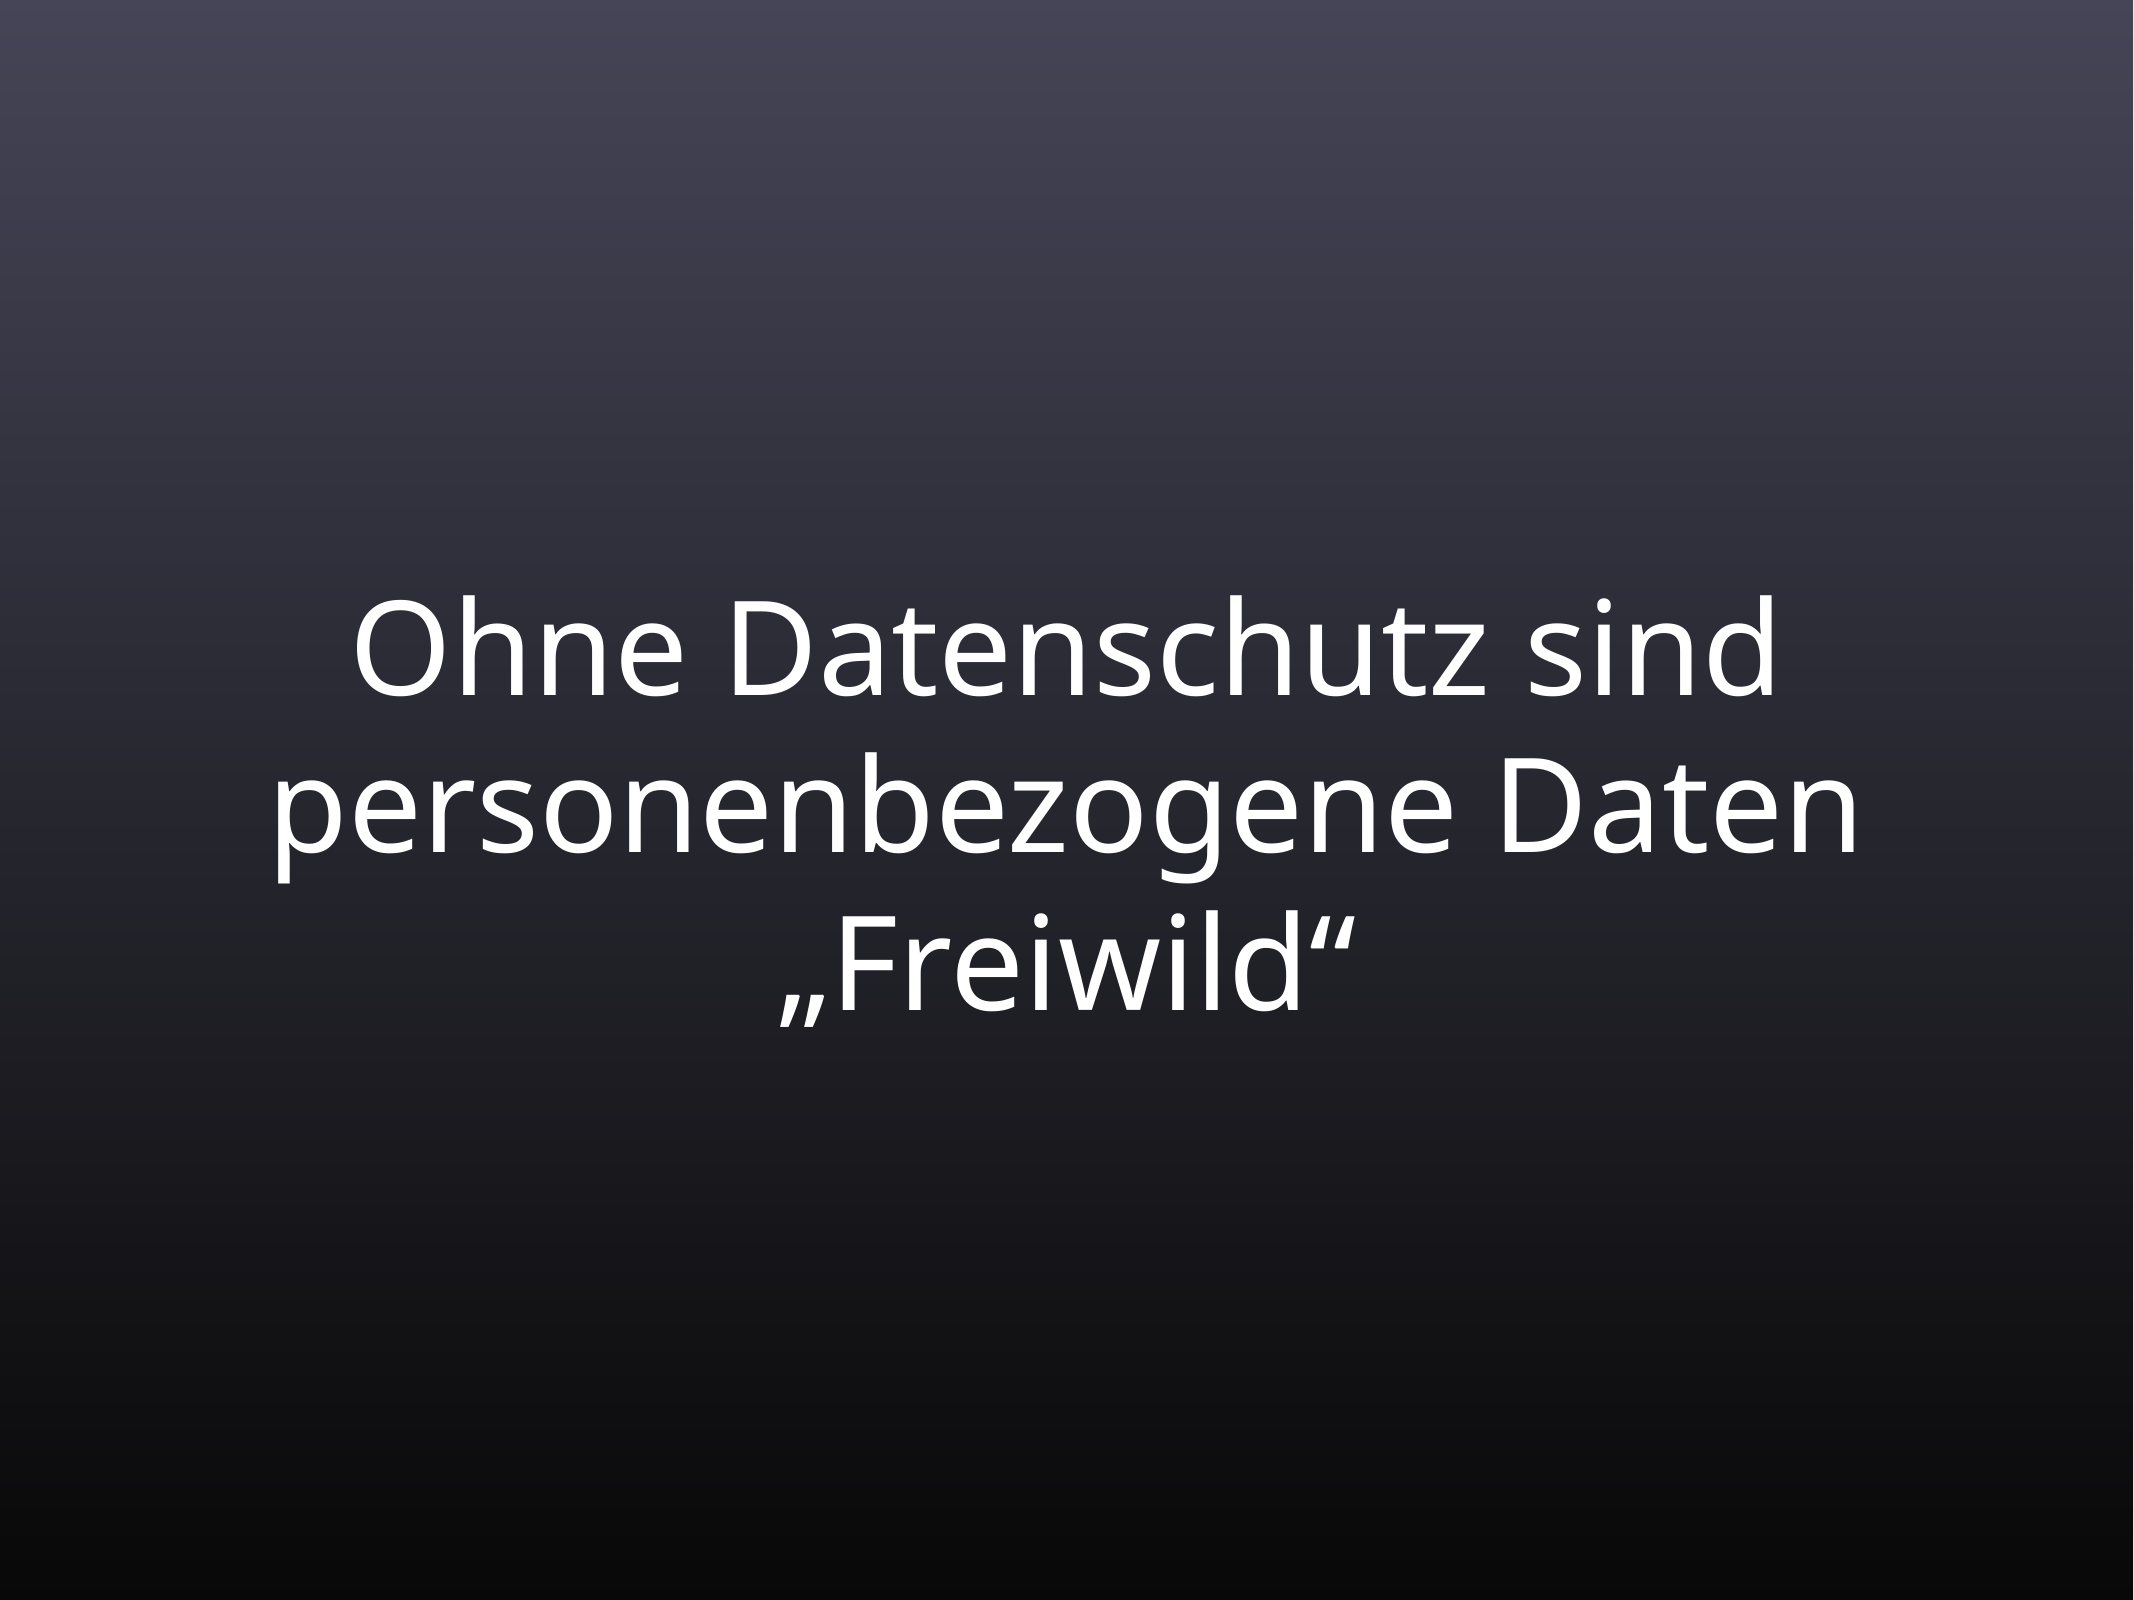

# Ohne Datenschutz sind personenbezogene Daten „Freiwild“